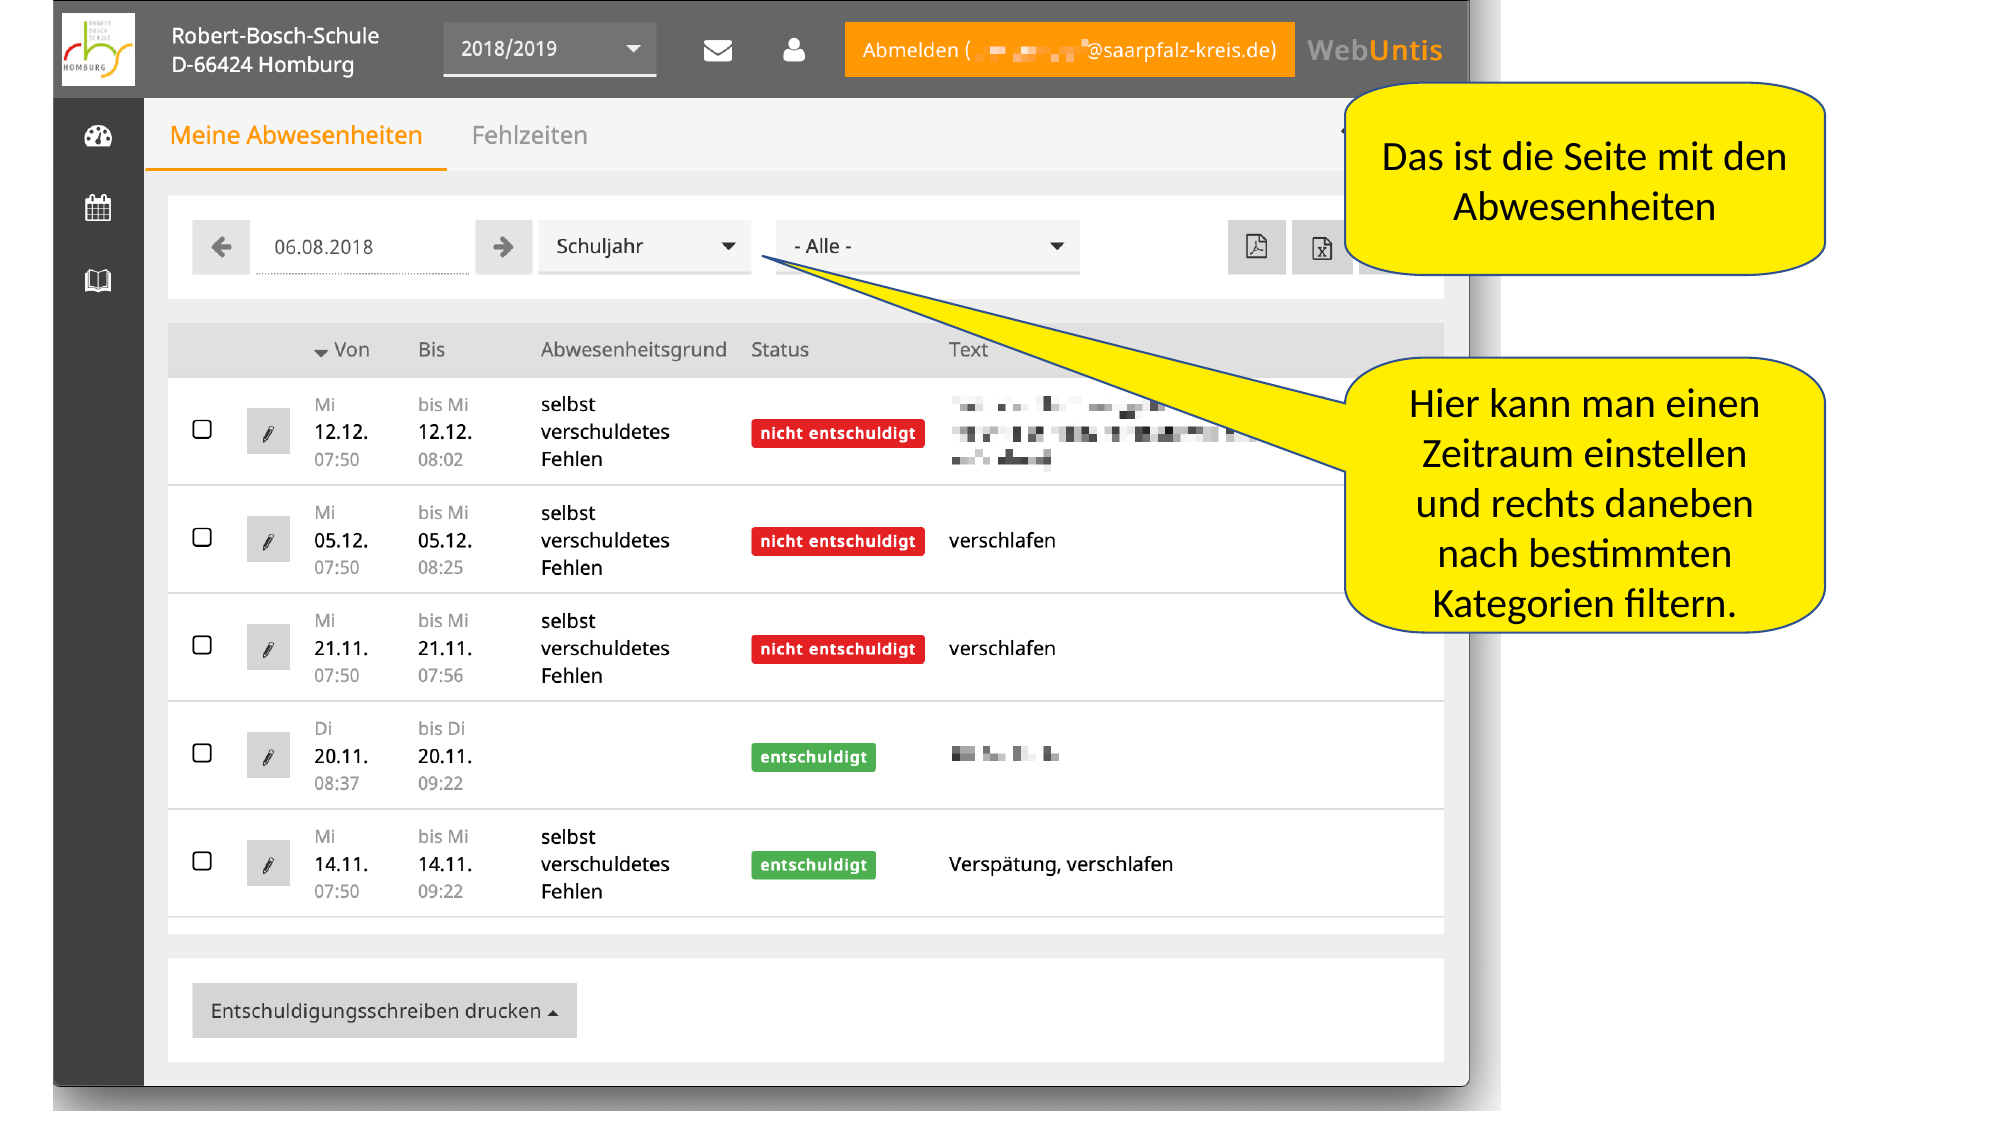

Das ist die Seite mit den Abwesenheiten
Hier kann man einen Zeitraum einstellen
und rechts daneben nach bestimmten Kategorien filtern.